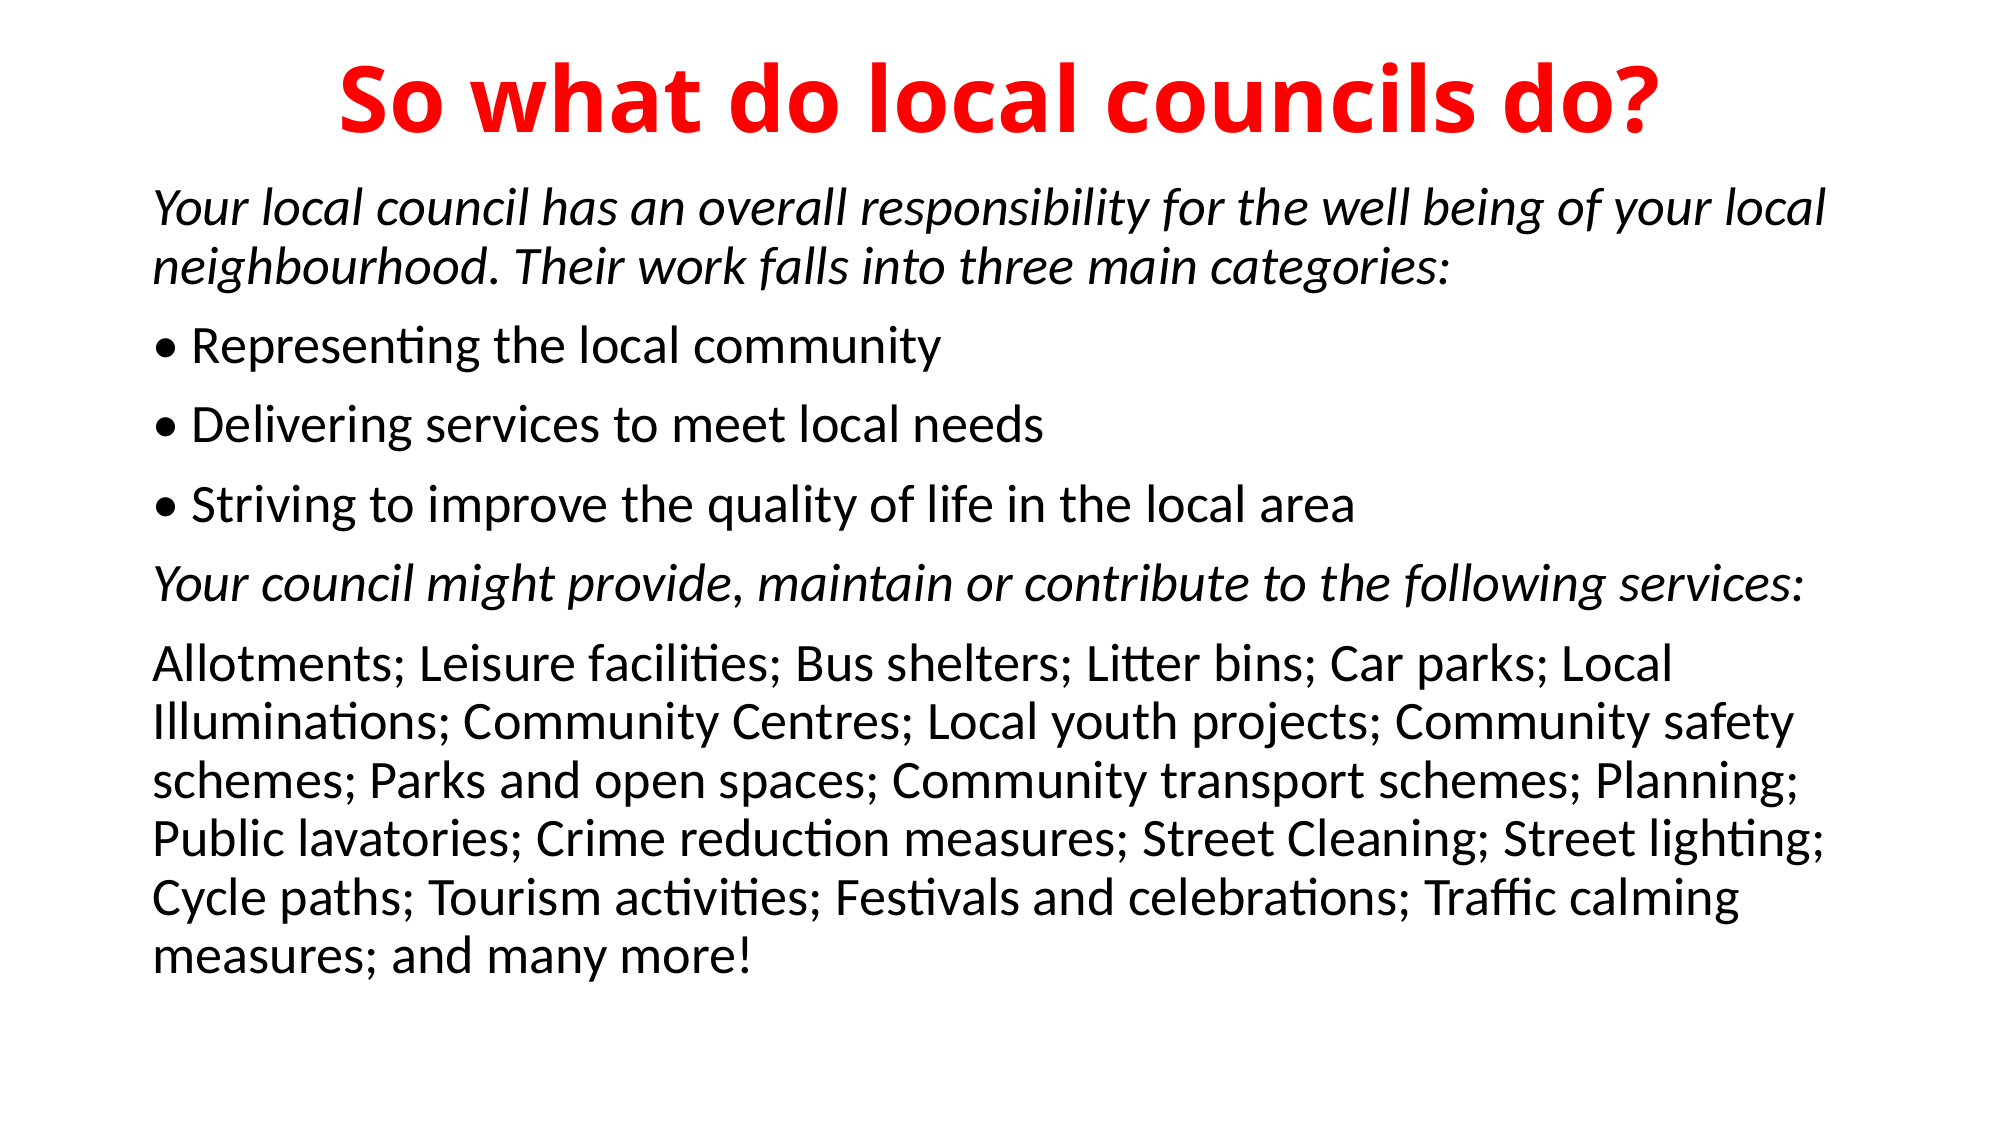

# So what do local councils do?
Your local council has an overall responsibility for the well being of your local neighbourhood. Their work falls into three main categories:
• Representing the local community
• Delivering services to meet local needs
• Striving to improve the quality of life in the local area
Your council might provide, maintain or contribute to the following services:
Allotments; Leisure facilities; Bus shelters; Litter bins; Car parks; Local Illuminations; Community Centres; Local youth projects; Community safety schemes; Parks and open spaces; Community transport schemes; Planning; Public lavatories; Crime reduction measures; Street Cleaning; Street lighting; Cycle paths; Tourism activities; Festivals and celebrations; Traffic calming measures; and many more!